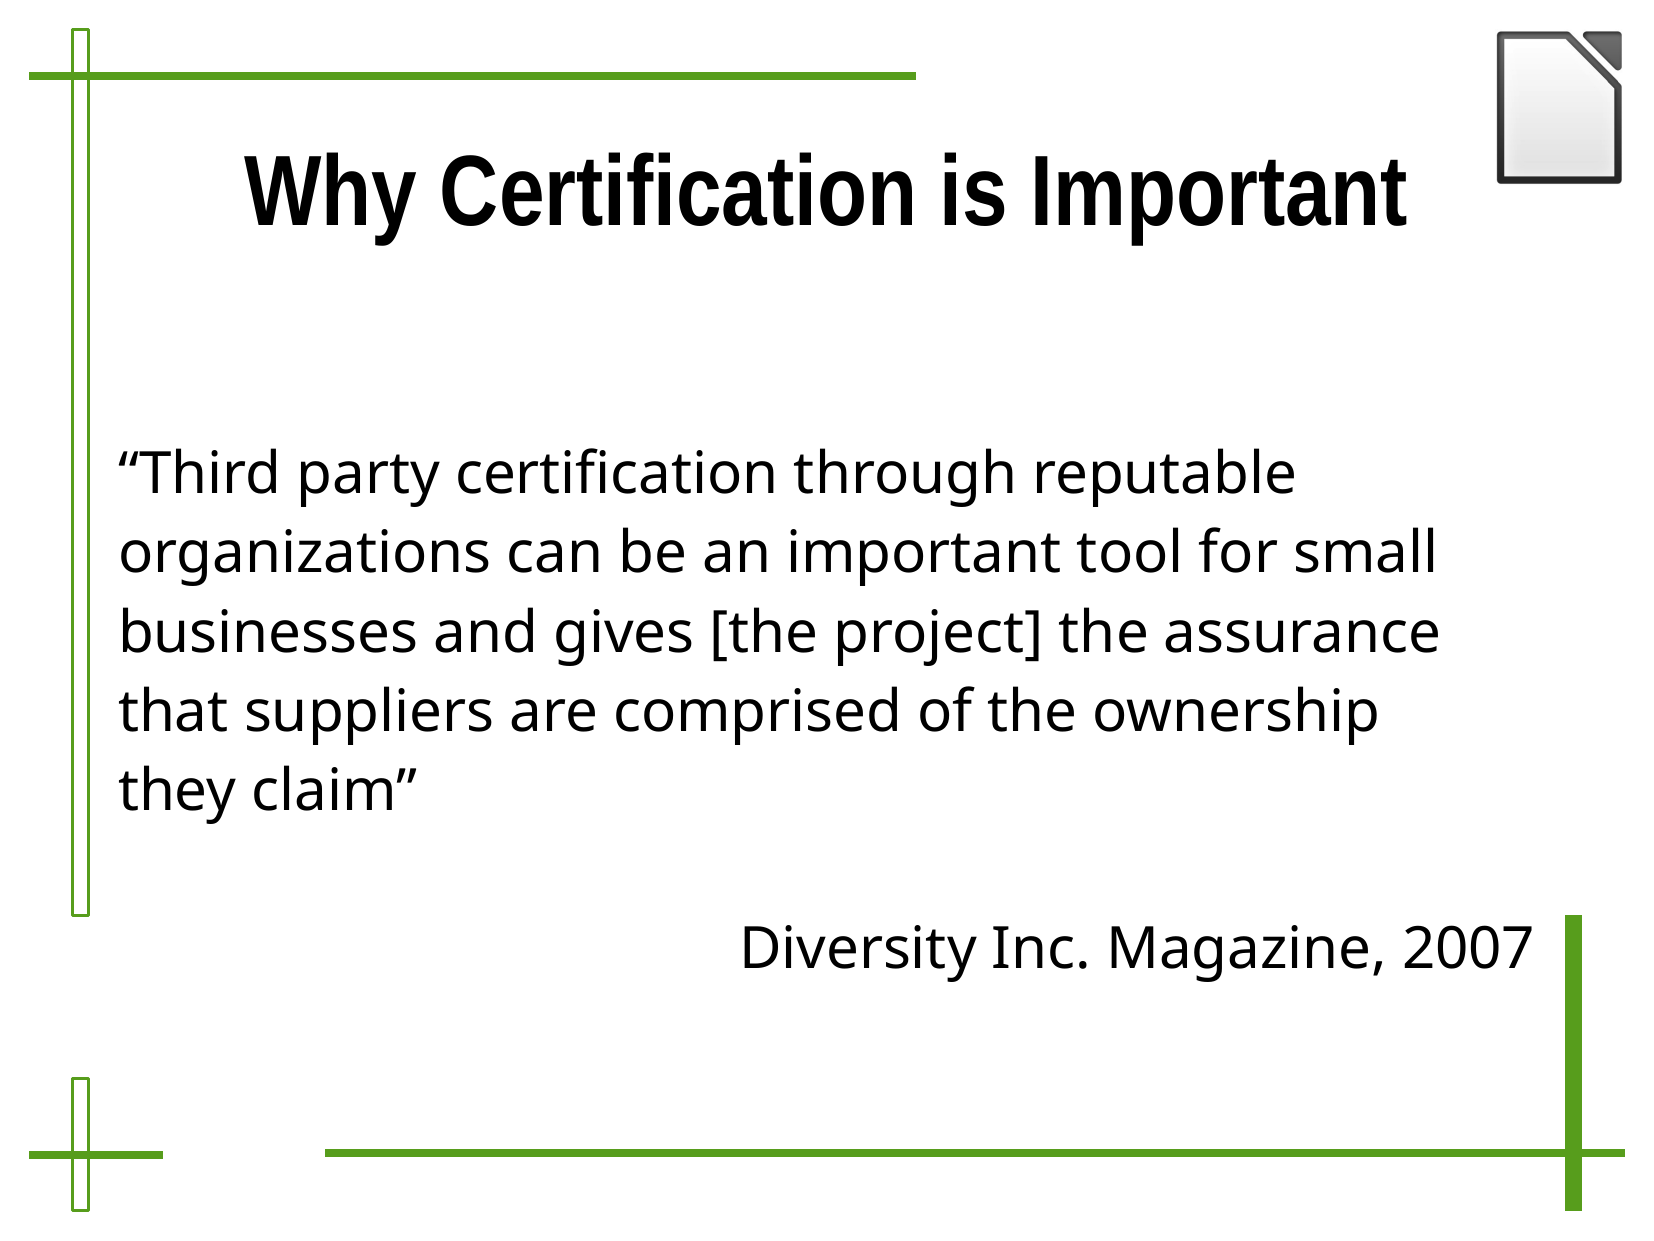

Why Certification is Important
# “Third party certification through reputable organizations can be an important tool for small businesses and gives [the project] the assurance that suppliers are comprised of the ownership they claim”
Diversity Inc. Magazine, 2007